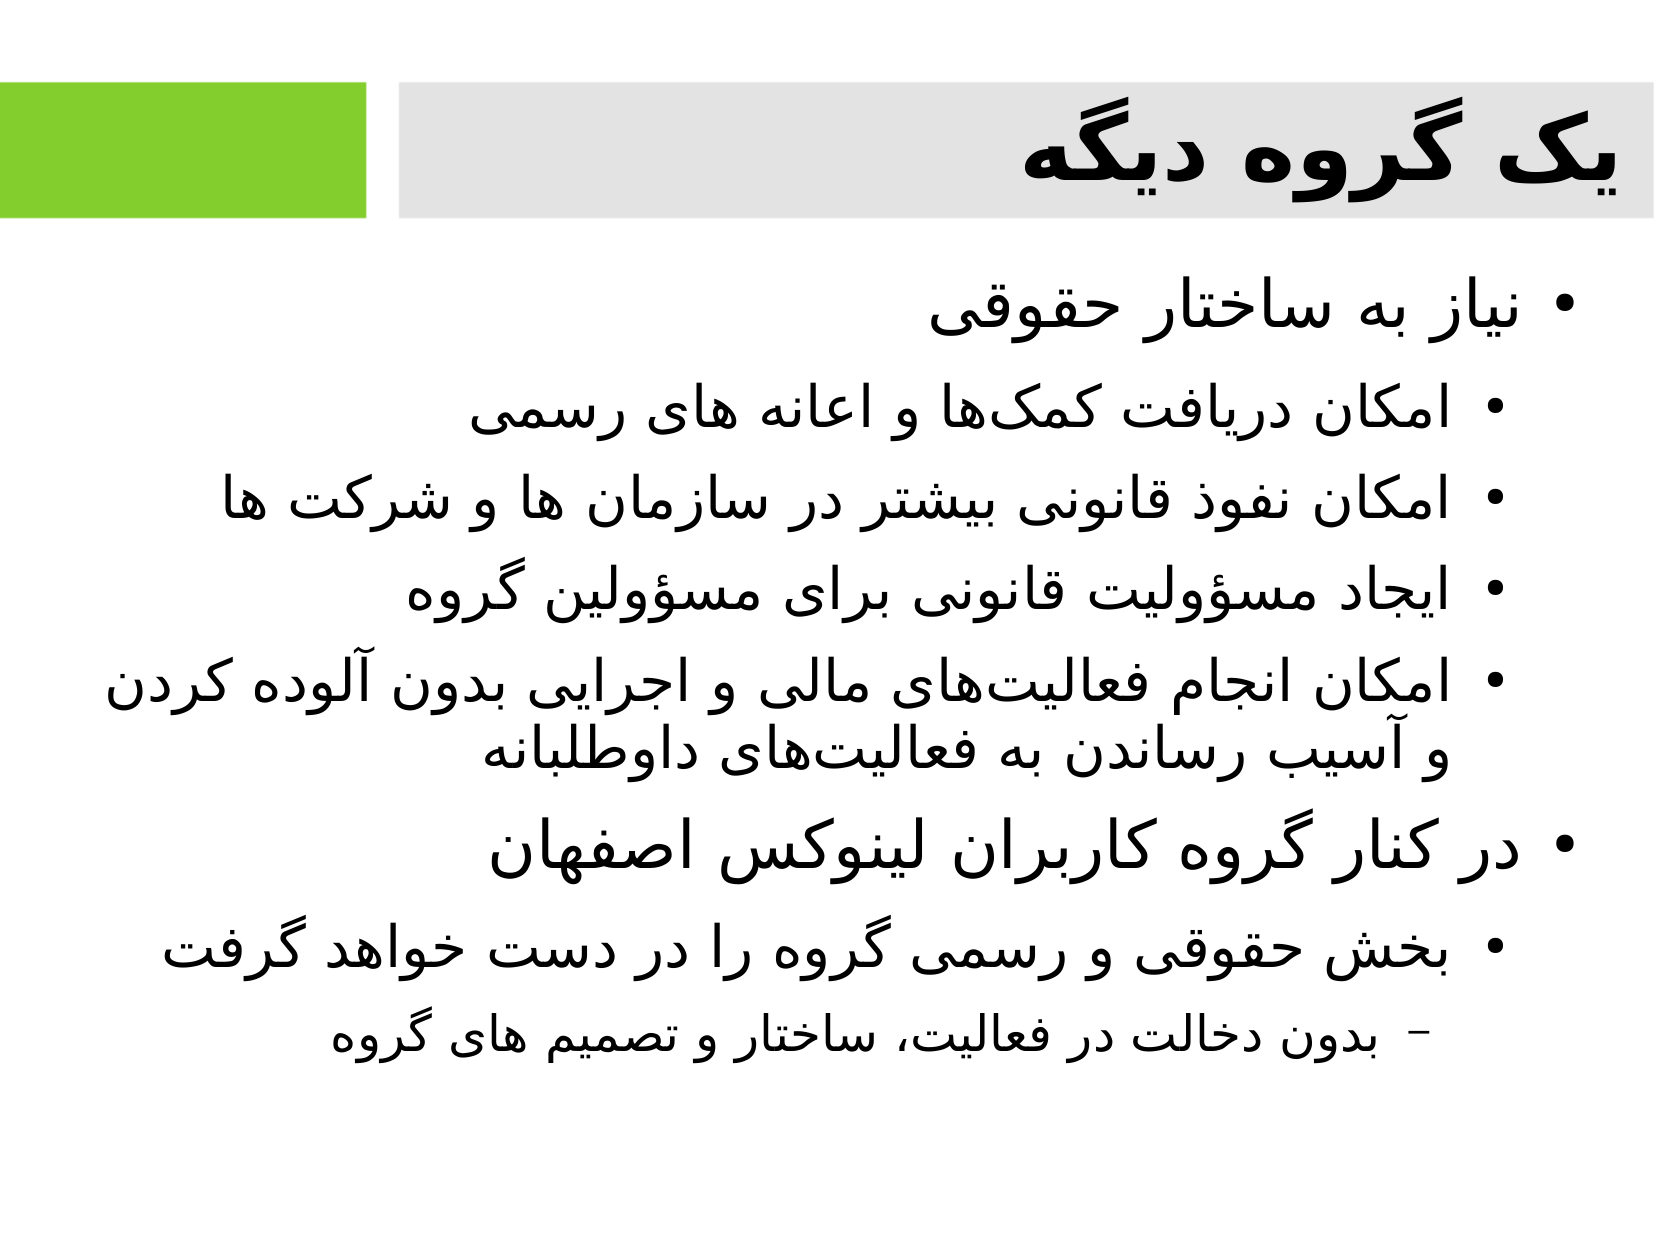

# یک گروه دیگه
نیاز به ساختار حقوقی
امکان دریافت کمک‌ها و اعانه های رسمی
امکان نفوذ قانونی بیشتر در سازمان ها و شرکت ها
ایجاد مسؤولیت قانونی برای مسؤولین گروه
امکان انجام فعالیت‌های مالی و اجرایی بدون آلوده کردن و آسیب رساندن به فعالیت‌های داوطلبانه
در کنار گروه کاربران لینوکس اصفهان
بخش حقوقی و رسمی گروه را در دست خواهد گرفت
بدون دخالت در فعالیت، ساختار و تصمیم های گروه